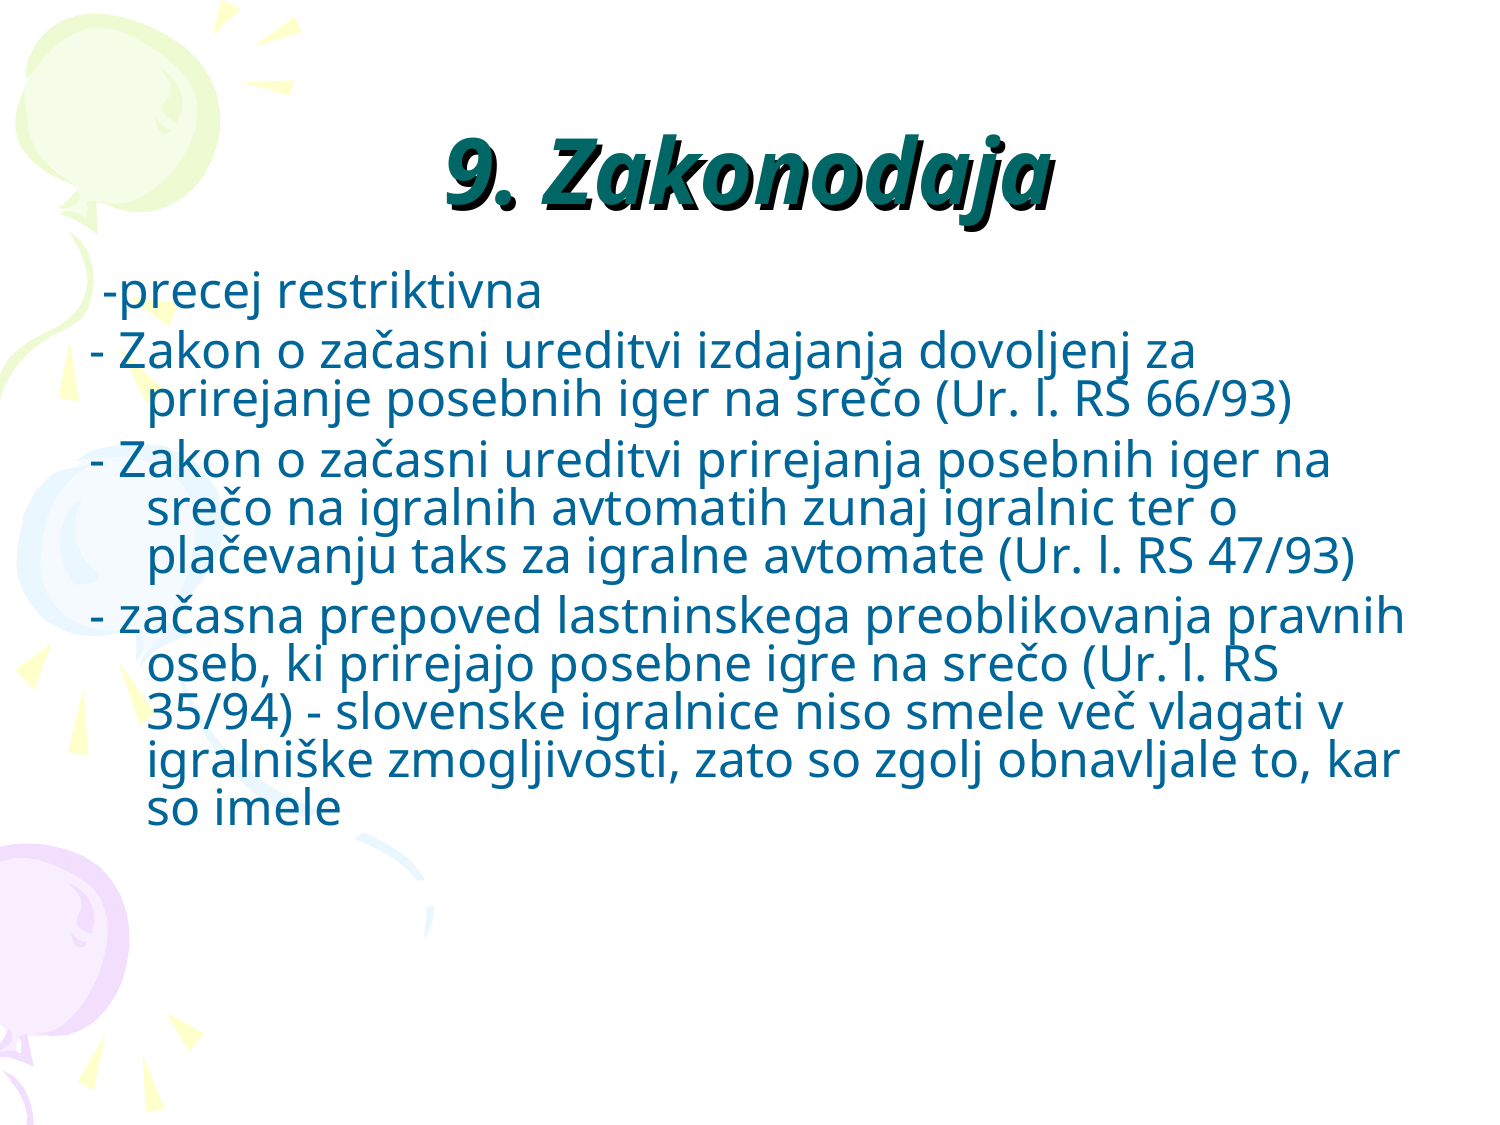

# 9. Zakonodaja
 -precej restriktivna
- Zakon o začasni ureditvi izdajanja dovoljenj za prirejanje posebnih iger na srečo (Ur. l. RS 66/93)
- Zakon o začasni ureditvi prirejanja posebnih iger na srečo na igralnih avtomatih zunaj igralnic ter o plačevanju taks za igralne avtomate (Ur. l. RS 47/93)
- začasna prepoved lastninskega preoblikovanja pravnih oseb, ki prirejajo posebne igre na srečo (Ur. l. RS 35/94) - slovenske igralnice niso smele več vlagati v igralniške zmogljivosti, zato so zgolj obnavljale to, kar so imele